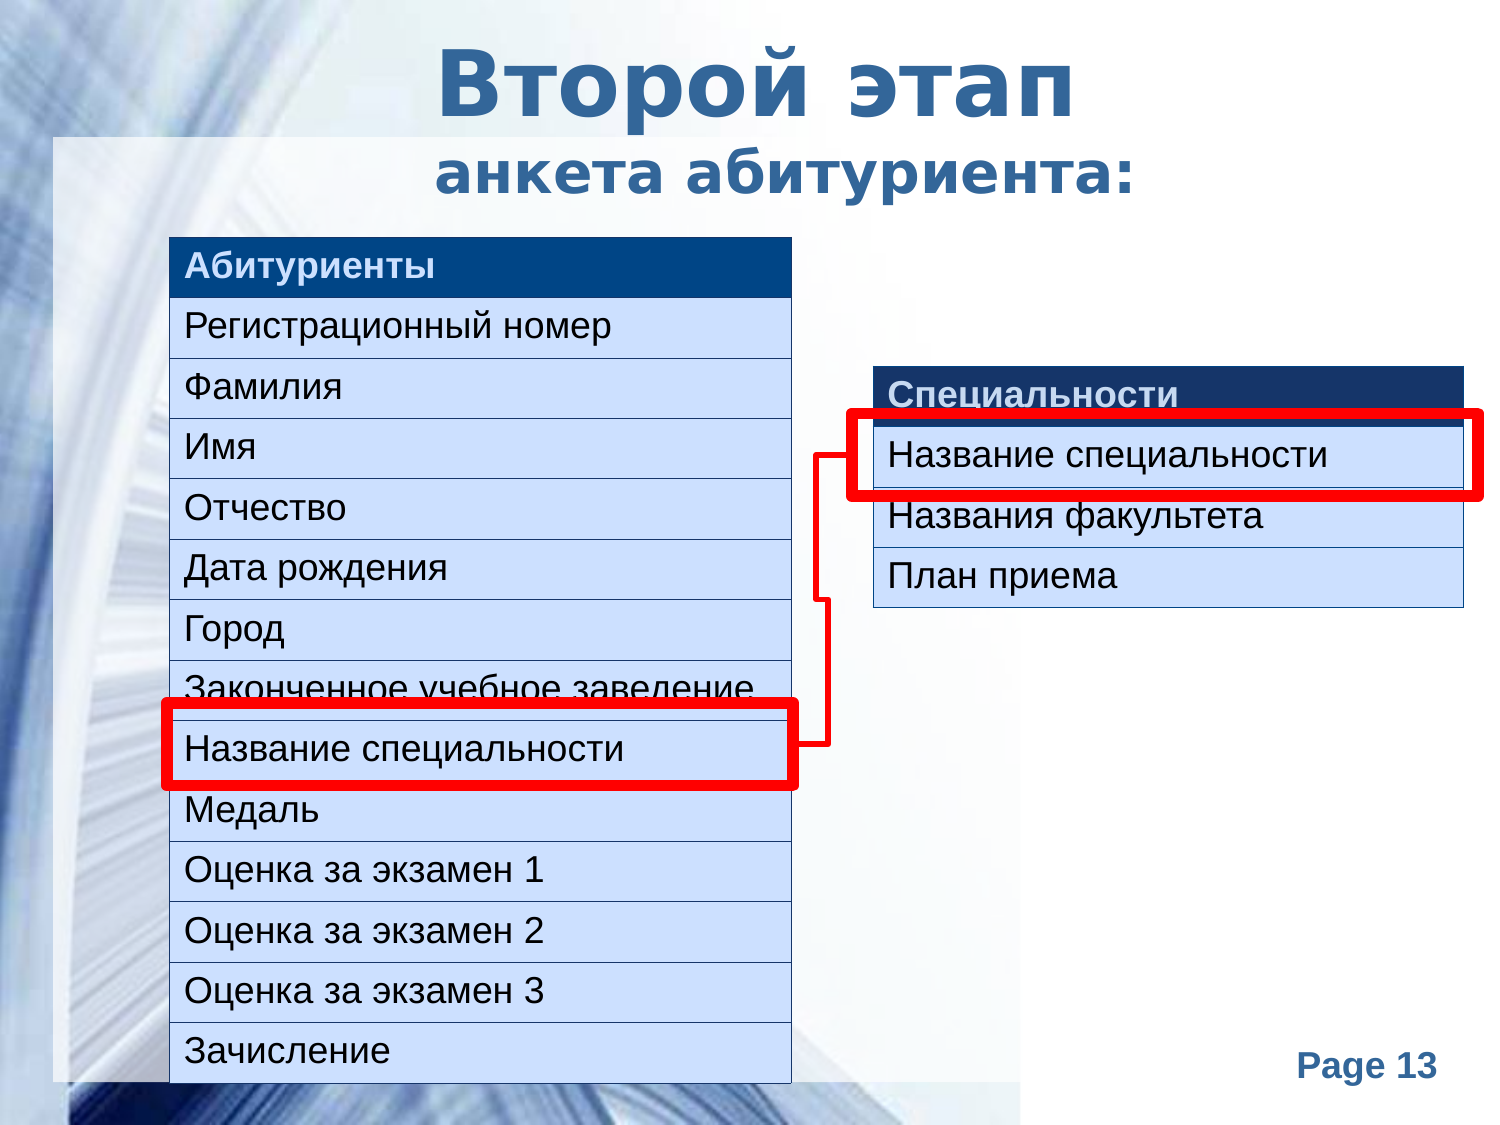

Второй этап
анкета абитуриента:
| Абитуриенты |
| --- |
| Регистрационный номер |
| Фамилия |
| Имя |
| Отчество |
| Дата рождения |
| Город |
| Законченное учебное заведение |
| Название специальности |
| Медаль |
| Оценка за экзамен 1 |
| Оценка за экзамен 2 |
| Оценка за экзамен 3 |
| Зачисление |
| Специальности |
| --- |
| Название специальности |
| Названия факультета |
| План приема |